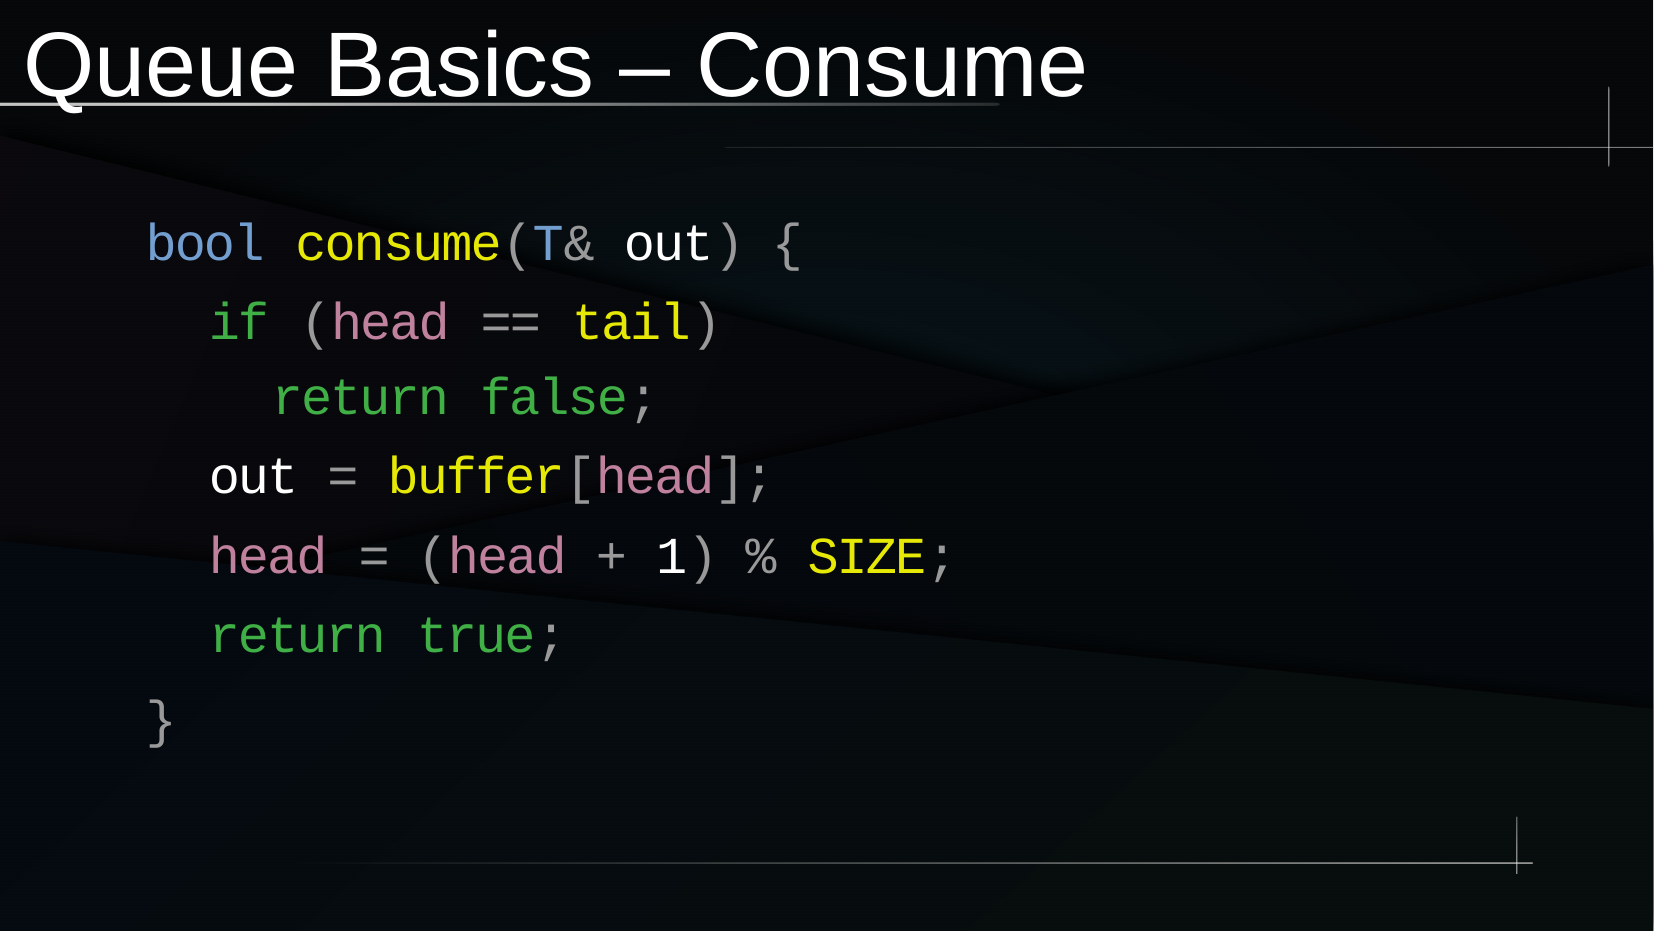

# Queue Basics – Consume
bool consume(T& out) {
if (head == tail)
return false;
out = buffer[head];
head = (head + 1) % SIZE;
return true;
}